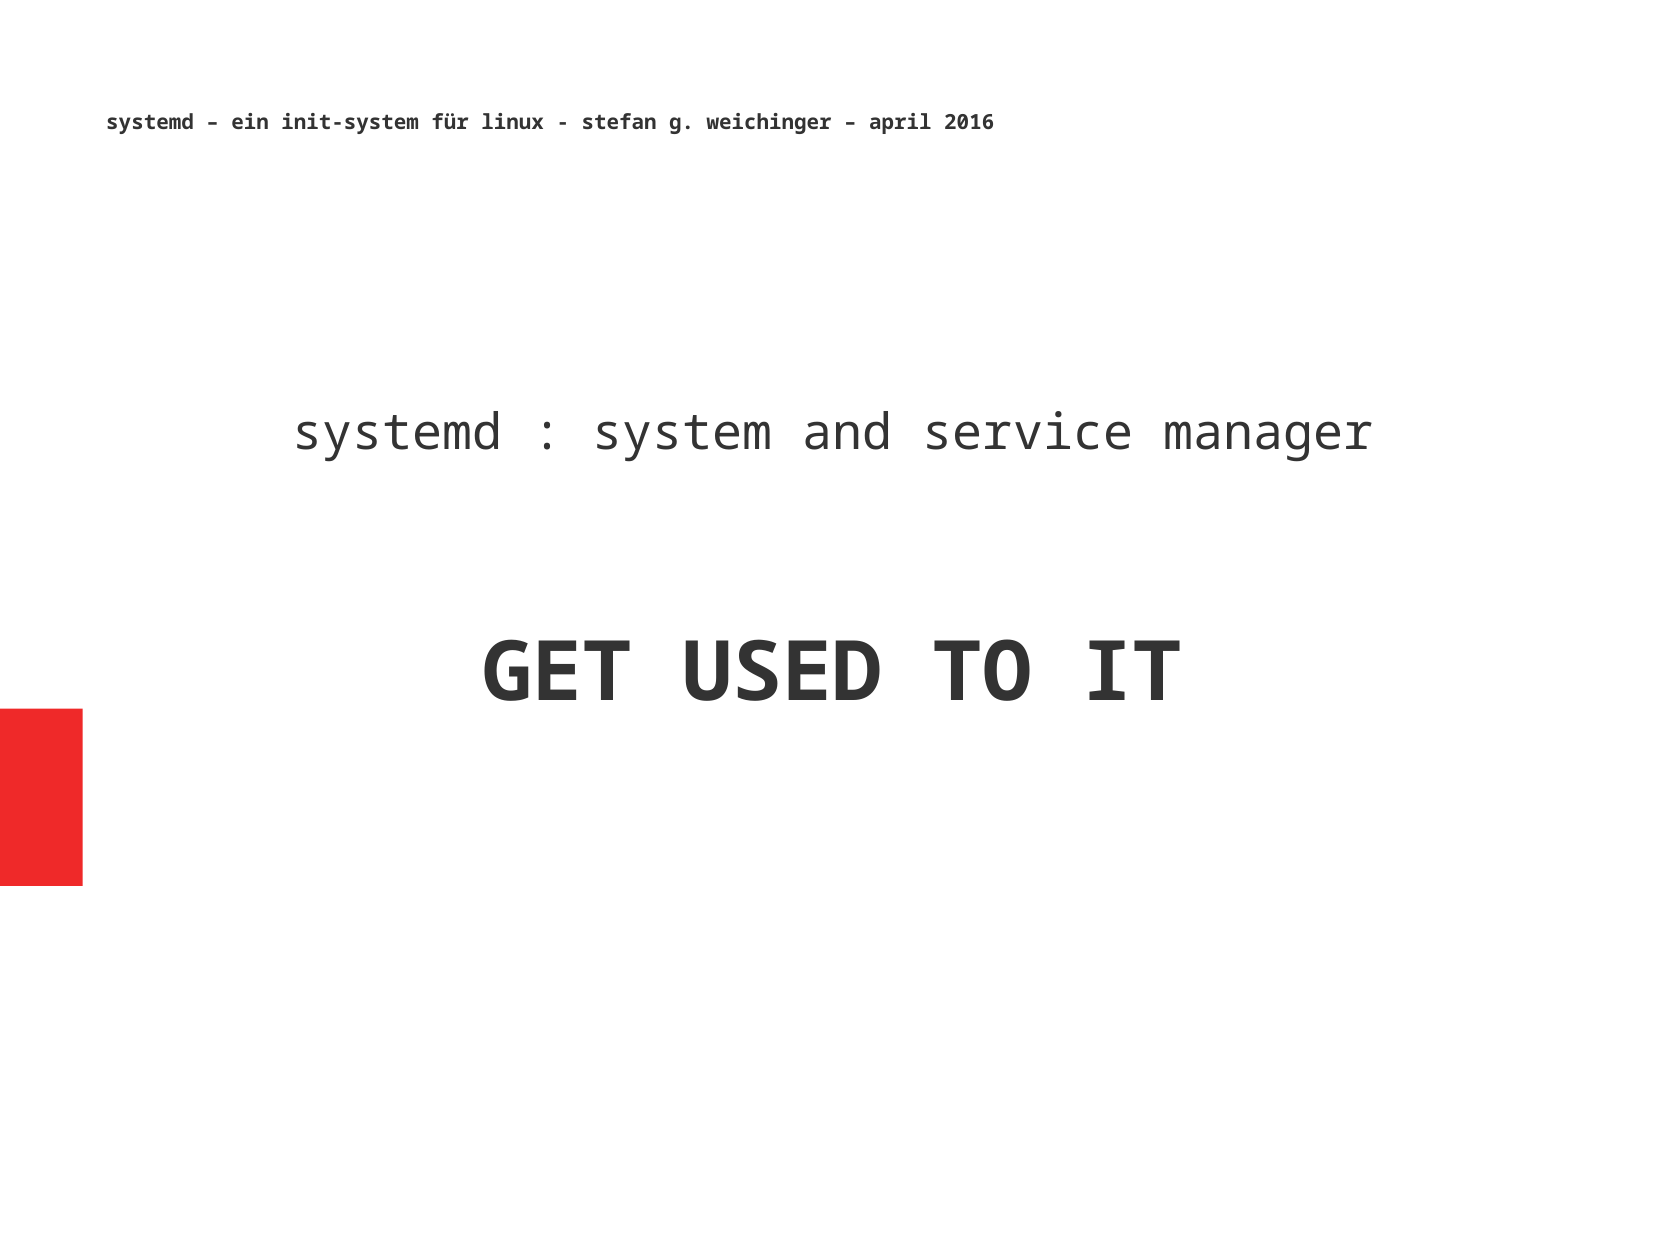

# systemd – ein init-system für linux - stefan g. weichinger – april 2016
systemd : system and service manager
GET USED TO IT